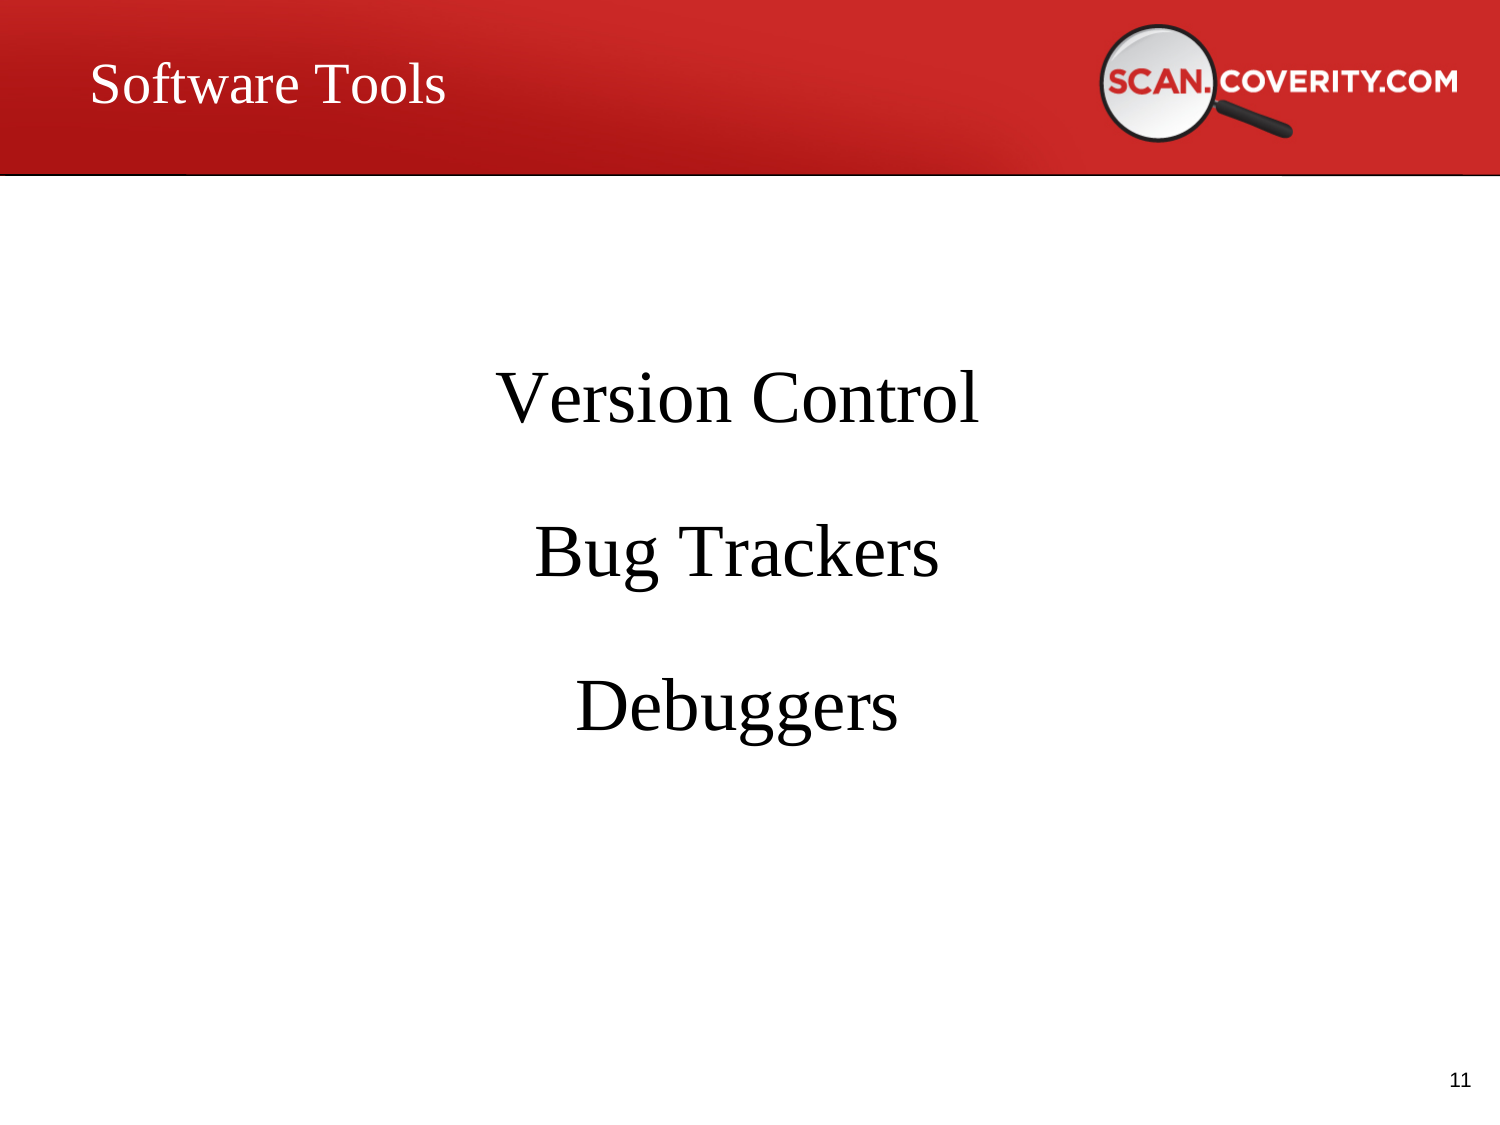

# Software Tools
Version Control
Bug Trackers
Debuggers